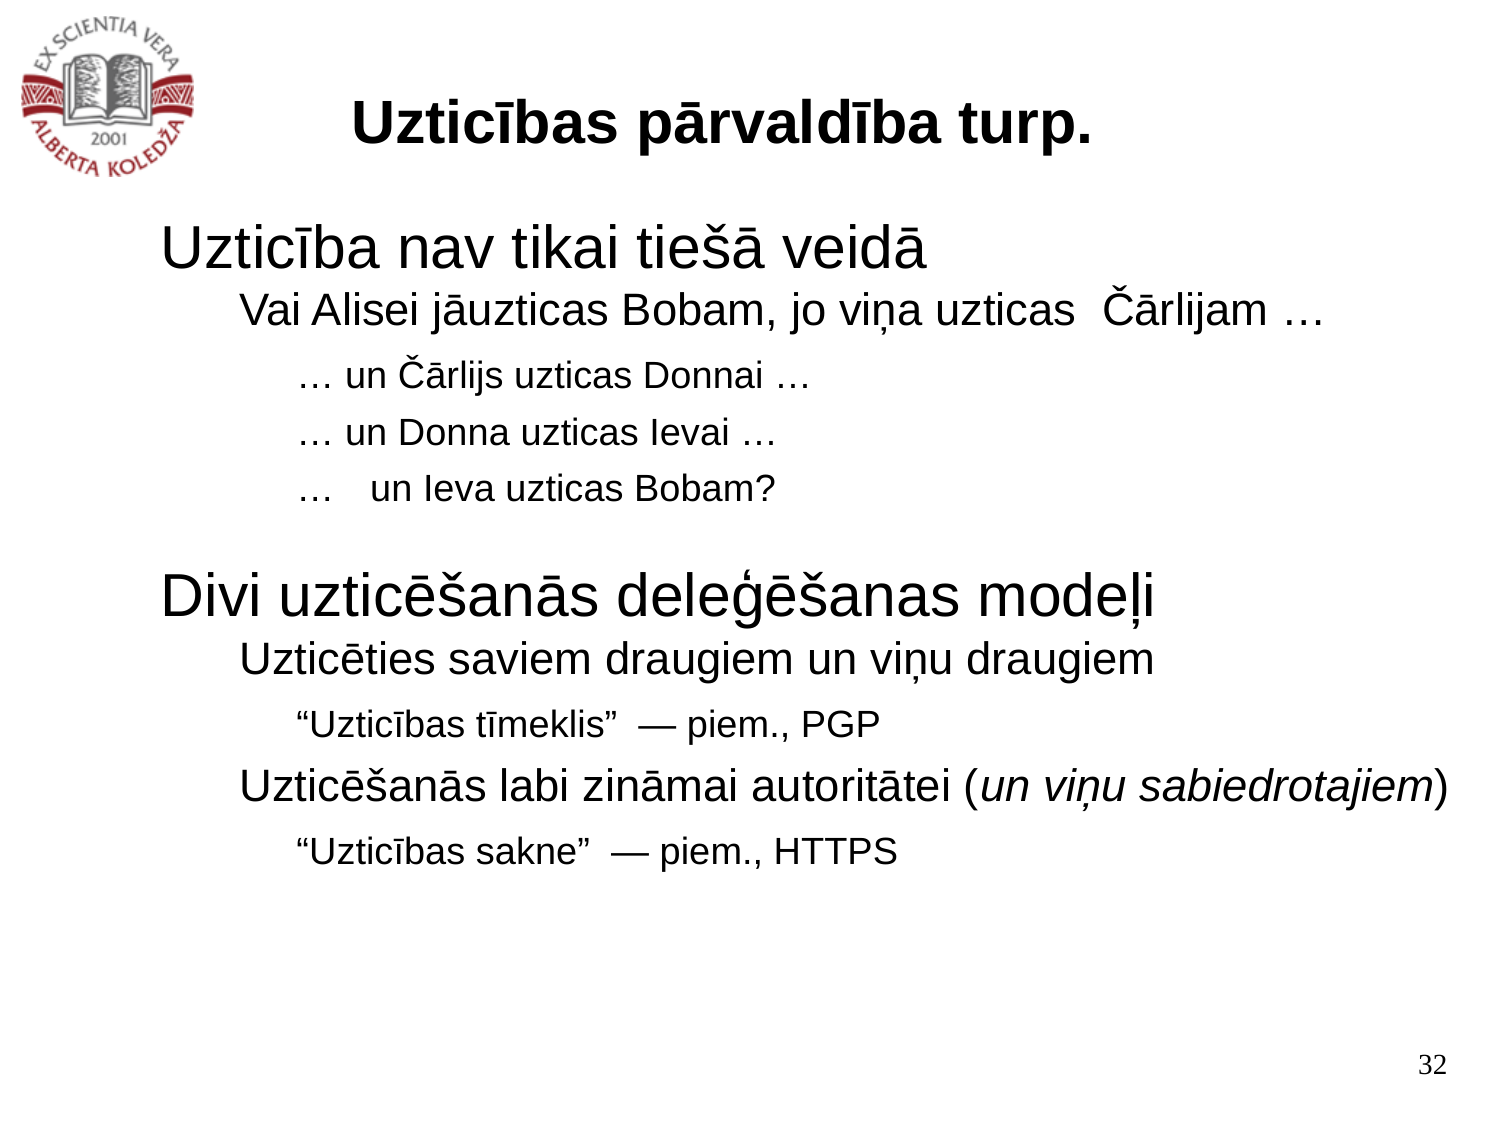

# Uzticības pārvaldība turp.
Uzticība nav tikai tiešā veidā
Vai Alisei jāuzticas Bobam, jo viņa uzticas Čārlijam …
… un Čārlijs uzticas Donnai …
… un Donna uzticas Ievai …
…	un Ieva uzticas Bobam?
Divi uzticēšanās deleģēšanas modeļi
Uzticēties saviem draugiem un viņu draugiem
“Uzticības tīmeklis” — piem., PGP
Uzticēšanās labi zināmai autoritātei (un viņu sabiedrotajiem)
“Uzticības sakne” — piem., HTTPS